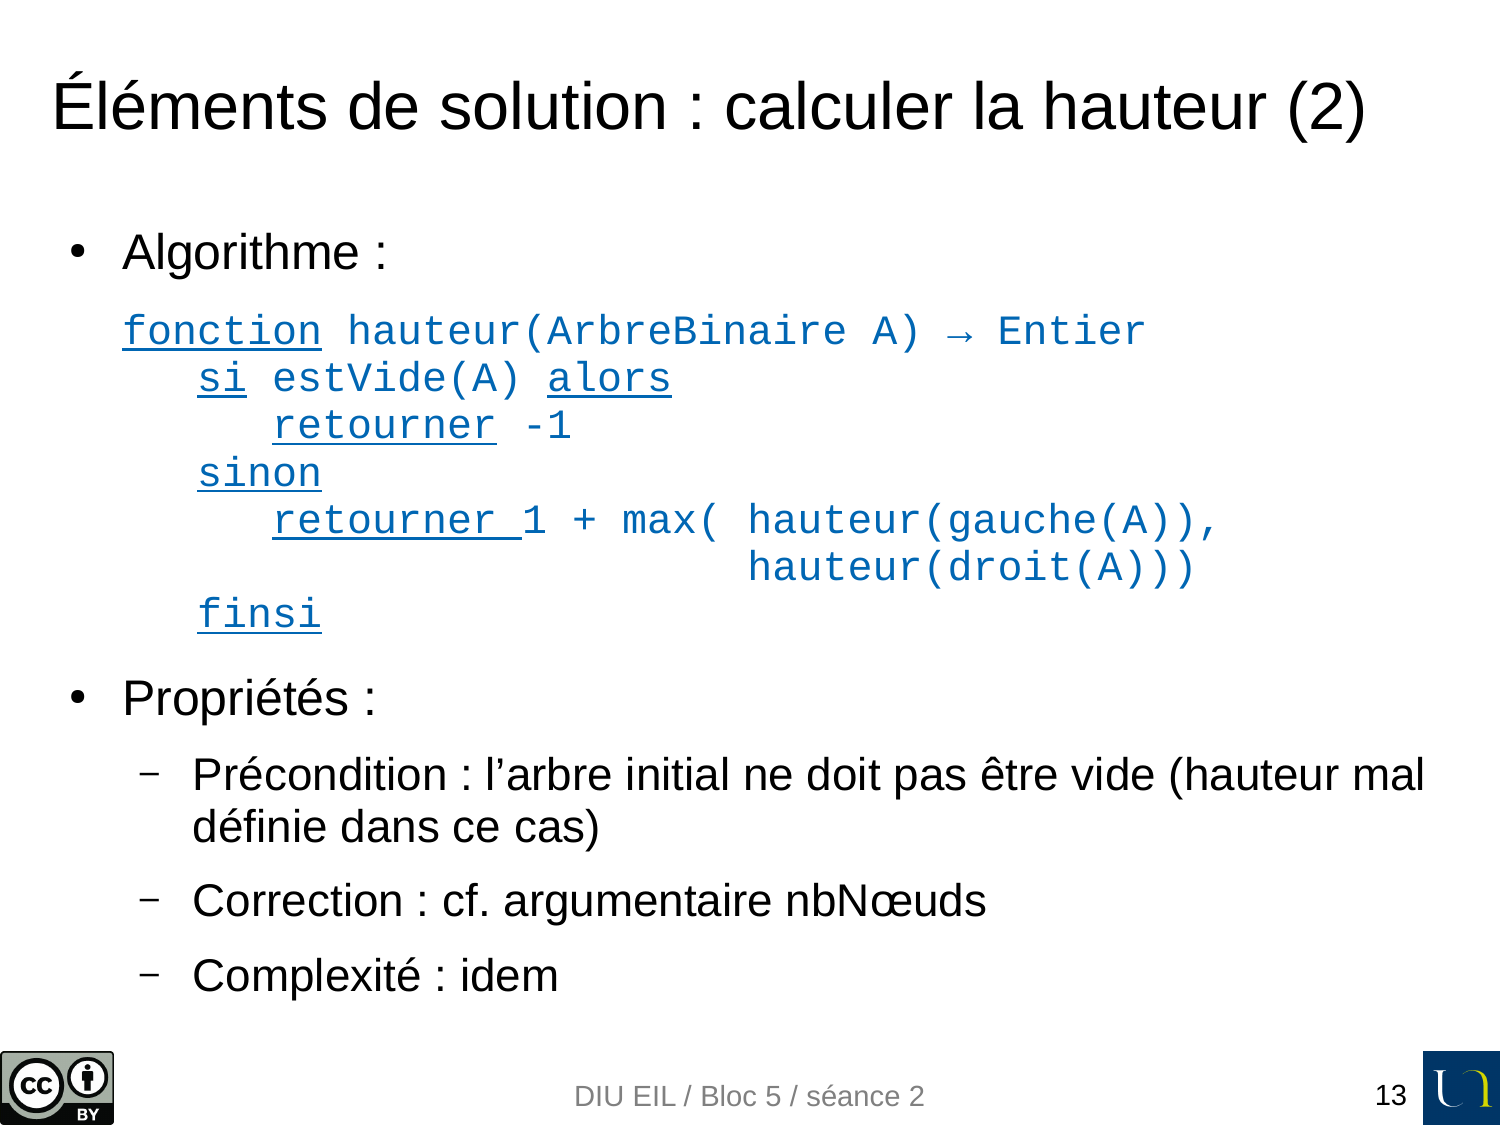

# Éléments de solution : calculer la hauteur (2)
Algorithme :
fonction hauteur(ArbreBinaire A) → Entier
 si estVide(A) alors
 retourner -1
 sinon
 retourner 1 + max( hauteur(gauche(A)),
 hauteur(droit(A)))
 finsi
Propriétés :
Précondition : l’arbre initial ne doit pas être vide (hauteur mal définie dans ce cas)
Correction : cf. argumentaire nbNœuds
Complexité : idem
13